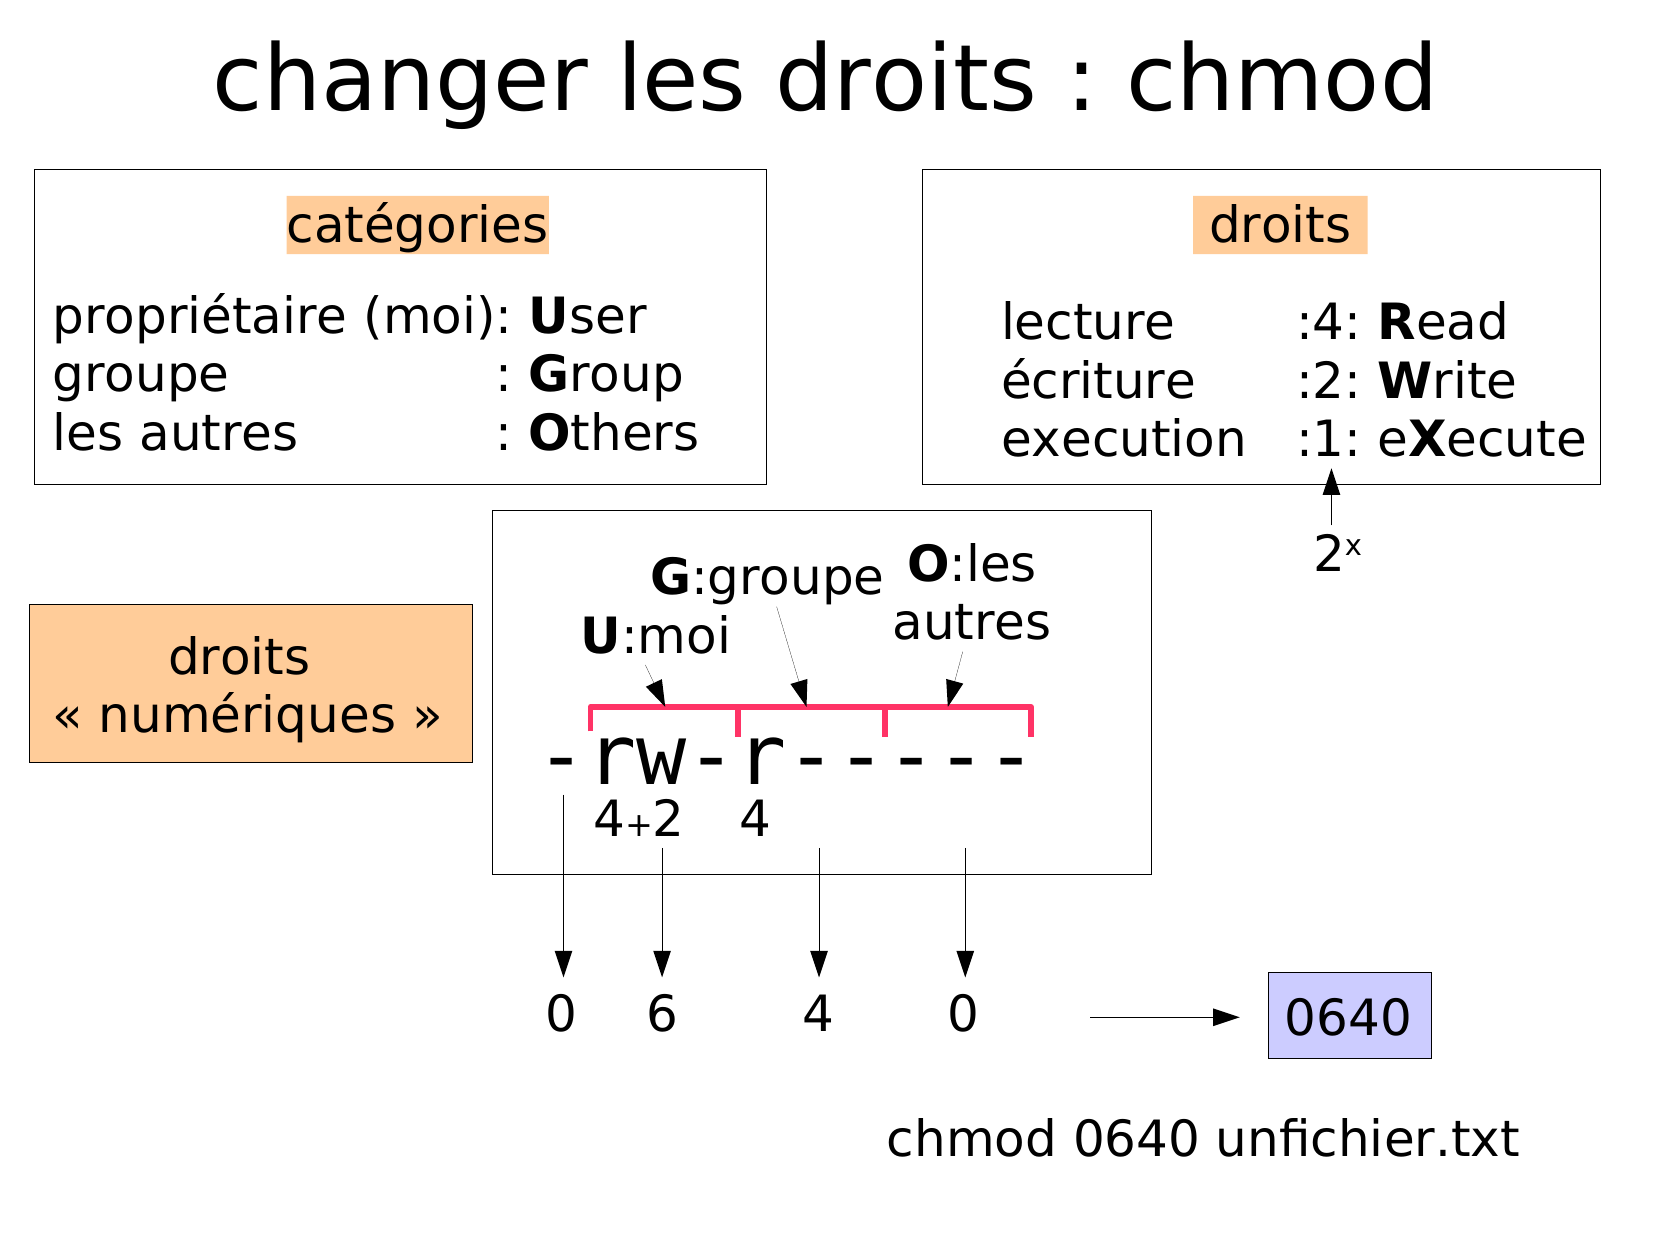

# changer les droits : chmod
catégories
 droits
propriétaire (moi): User
groupe				: Group
les autres			: Others
lecture		:4: Read
écriture		:2: Write
execution	:1: eXecute
2x
O:les
autres
G:groupe
U:moi
droits
 « numériques »
-rw-r-----
4+2
4
0
6
0
4
0640
chmod 0640 unfichier.txt